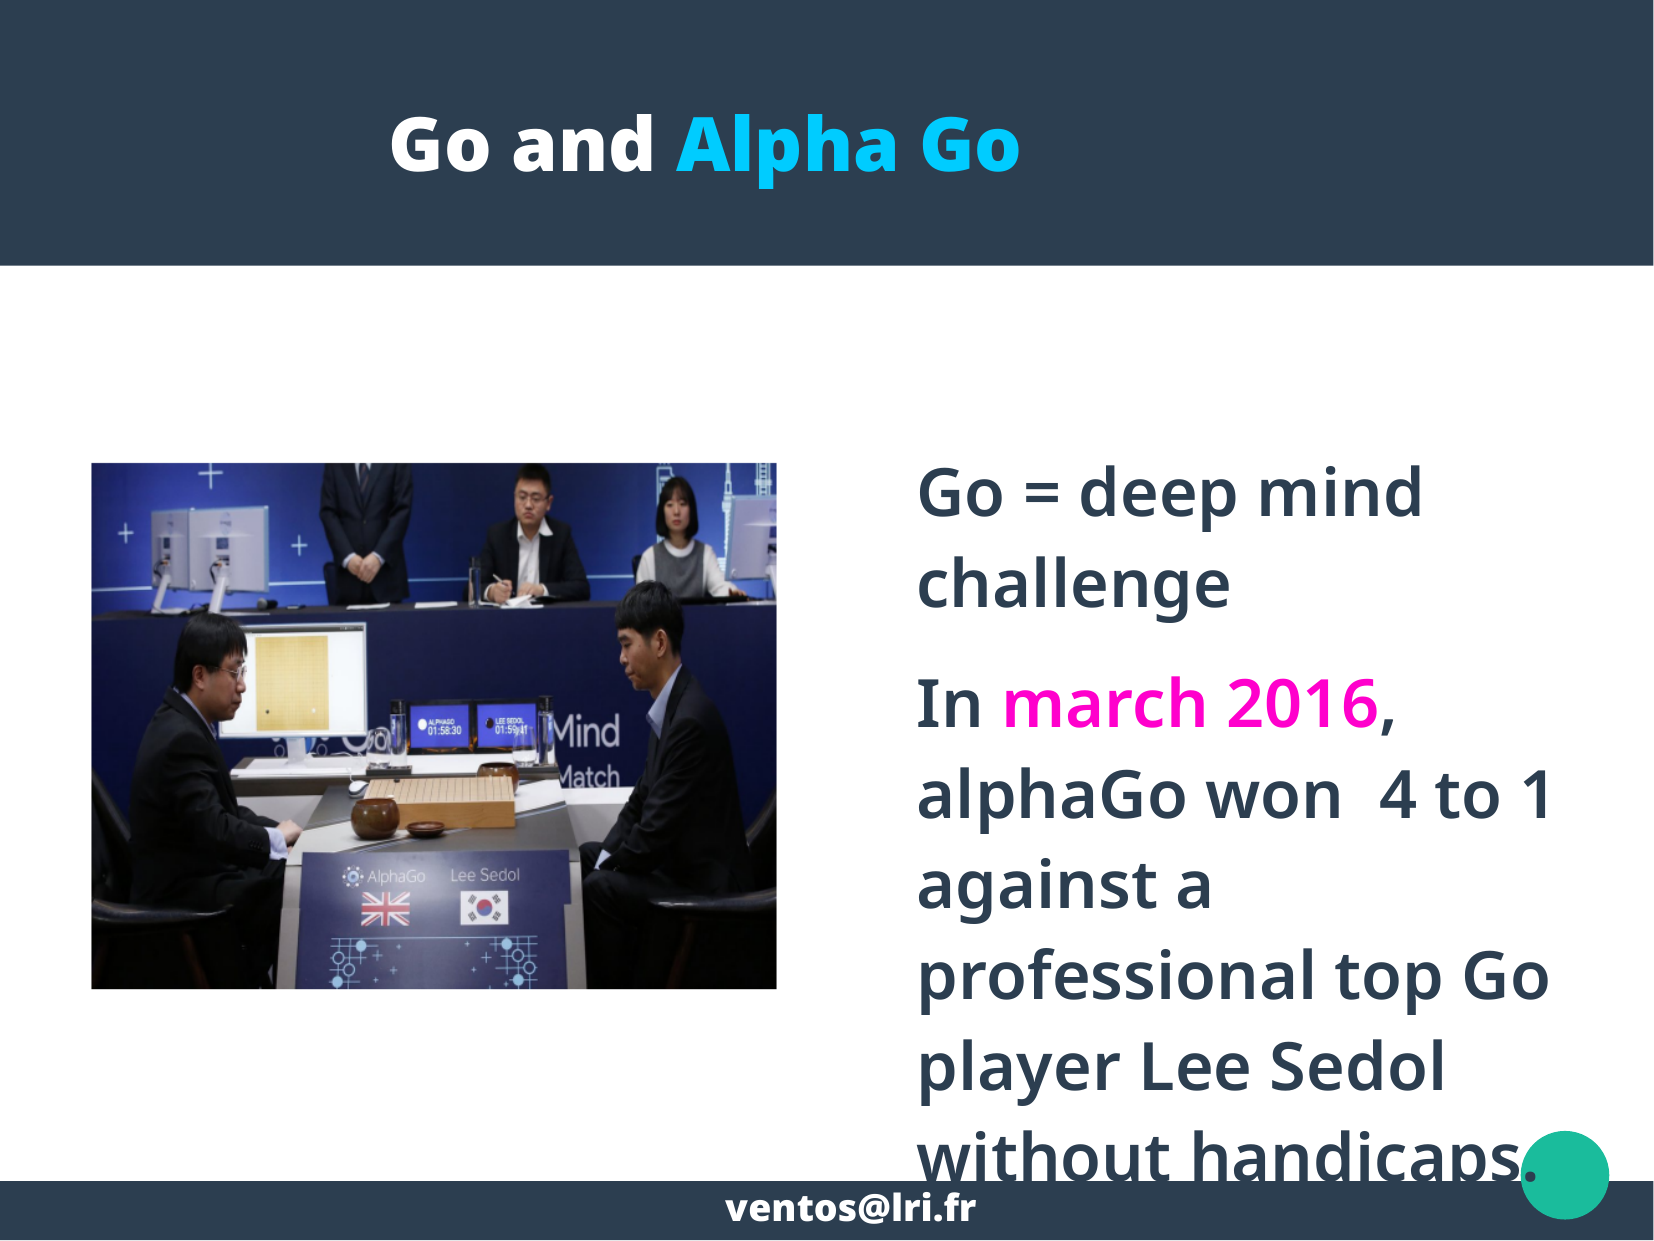

# Go and Alpha Go
Go = deep mind challenge
In march 2016, alphaGo won 4 to 1 against a professional top Go player Lee Sedol without handicaps.
 ventos@lri.fr